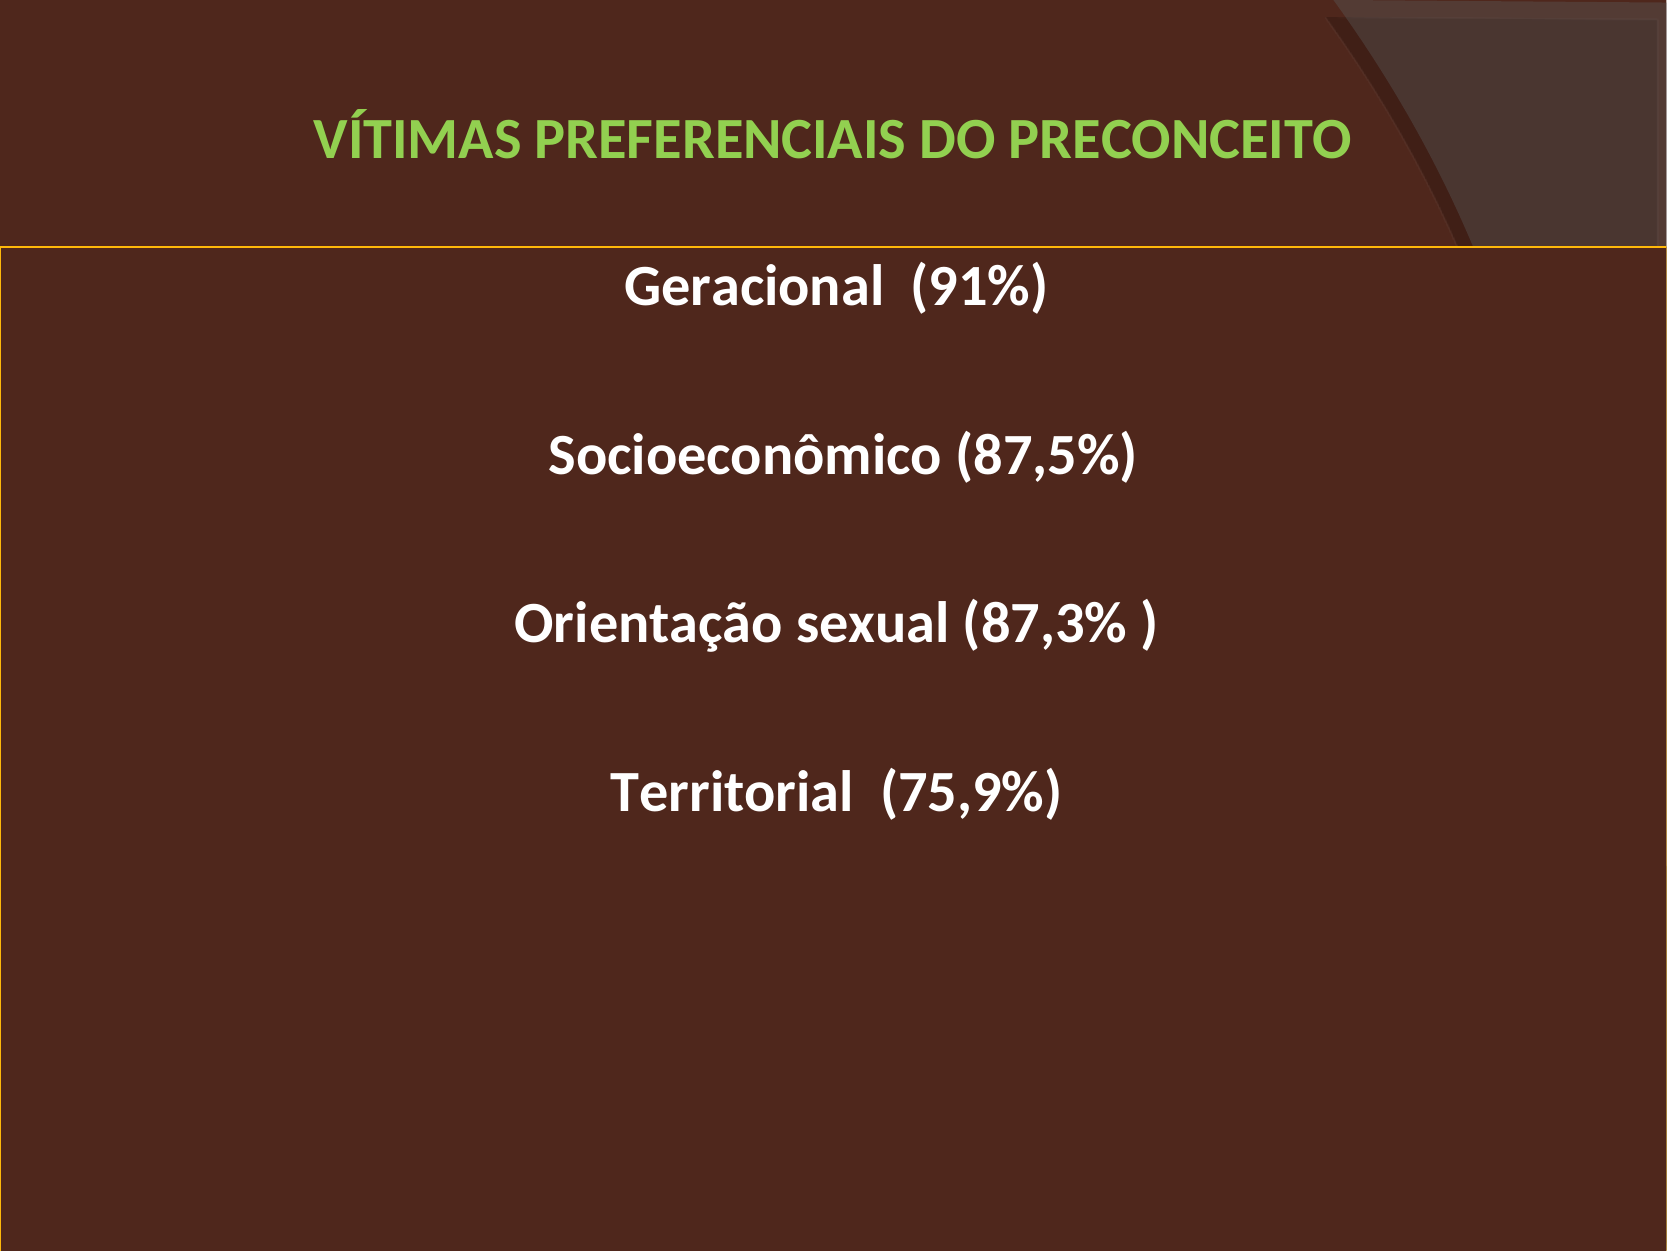

VÍTIMAS PREFERENCIAIS DO PRECONCEITO
# Geracional (91%)
 Socioeconômico (87,5%)
Orientação sexual (87,3% )
Territorial (75,9%)